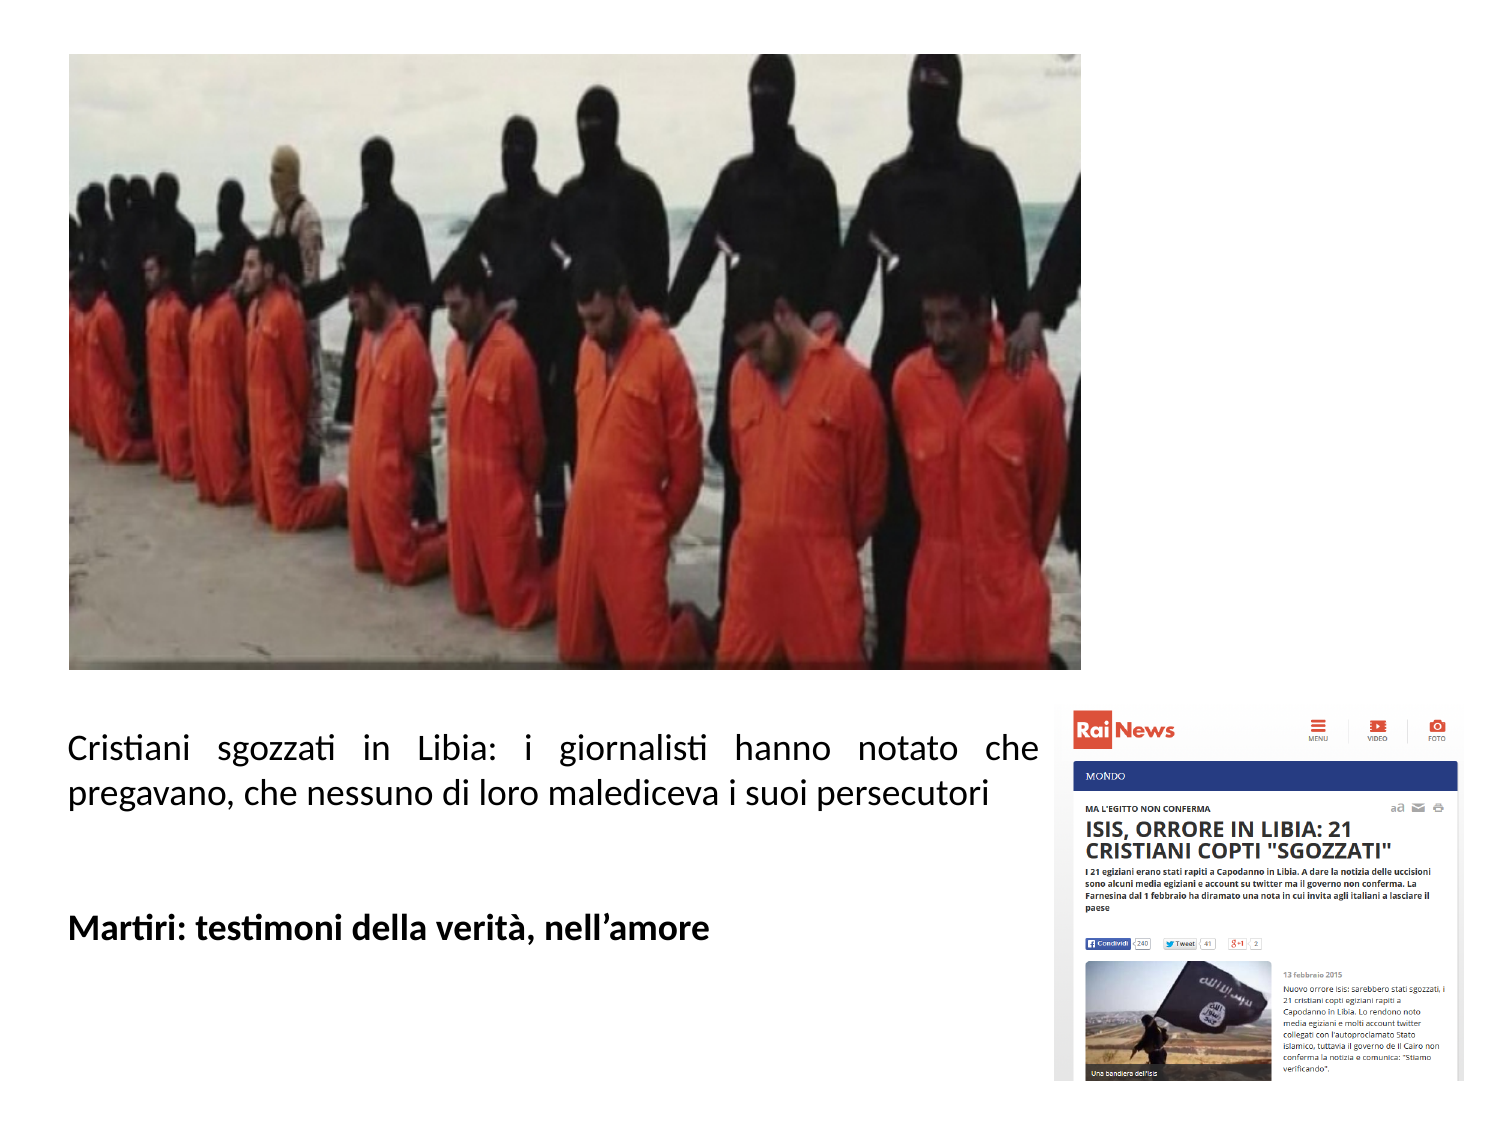

Cristiani sgozzati in Libia: i giornalisti hanno notato che pregavano, che nessuno di loro malediceva i suoi persecutori
Martiri: testimoni della verità, nell’amore